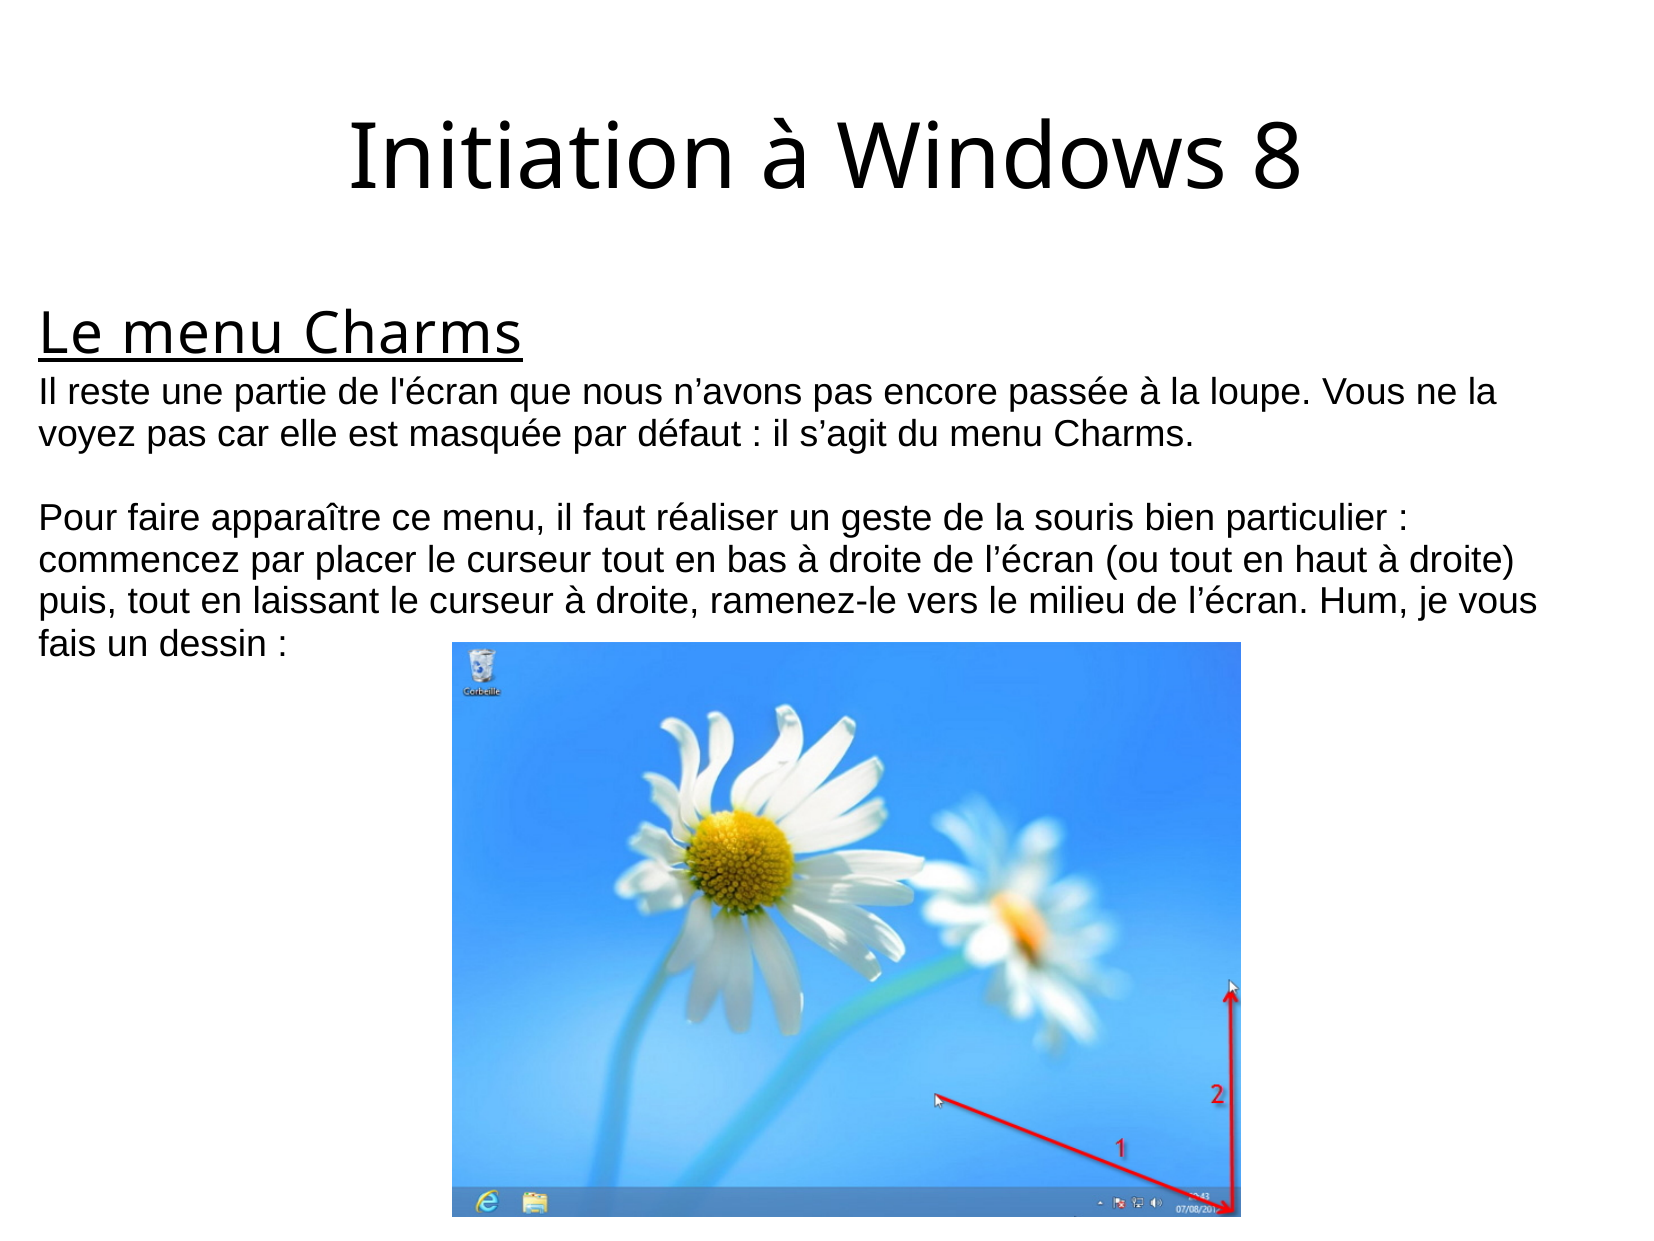

# Initiation à Windows 8
Le menu Charms
Il reste une partie de l'écran que nous n’avons pas encore passée à la loupe. Vous ne la voyez pas car elle est masquée par défaut : il s’agit du menu Charms.
Pour faire apparaître ce menu, il faut réaliser un geste de la souris bien particulier : commencez par placer le curseur tout en bas à droite de l’écran (ou tout en haut à droite) puis, tout en laissant le curseur à droite, ramenez-le vers le milieu de l’écran. Hum, je vous fais un dessin :